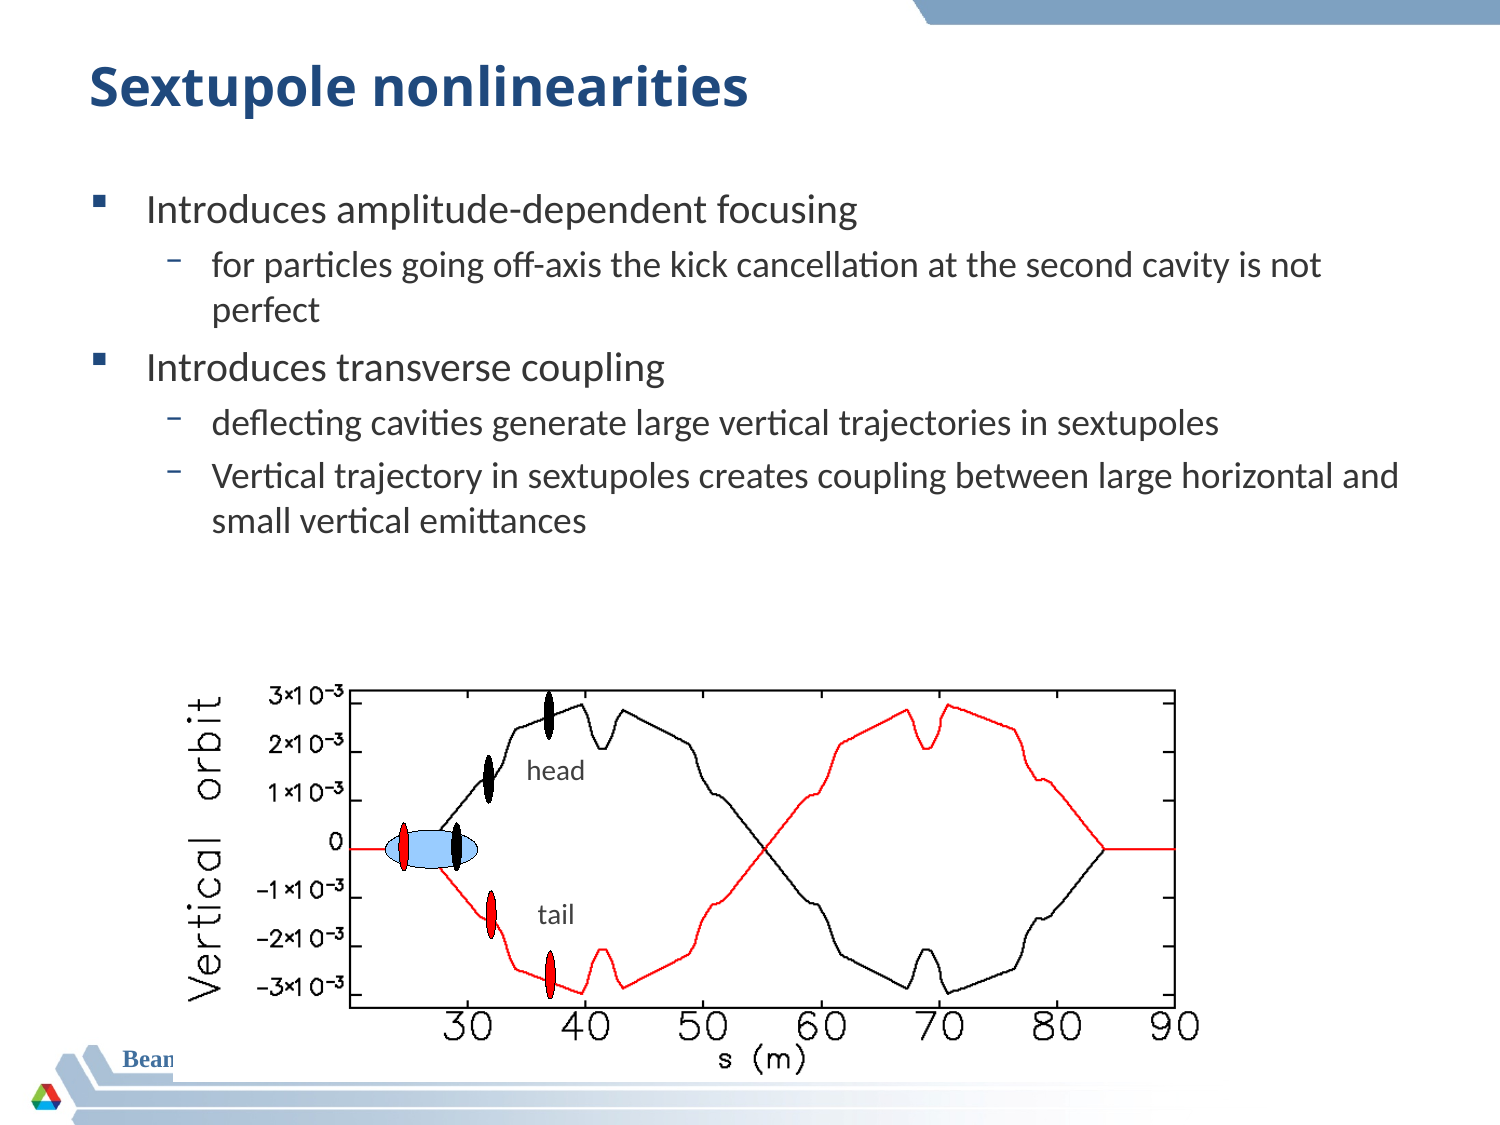

# Sextupole nonlinearities
Introduces amplitude-dependent focusing
for particles going off-axis the kick cancellation at the second cavity is not perfect
Introduces transverse coupling
deflecting cavities generate large vertical trajectories in sextupoles
Vertical trajectory in sextupoles creates coupling between large horizontal and small vertical emittances
head
tail